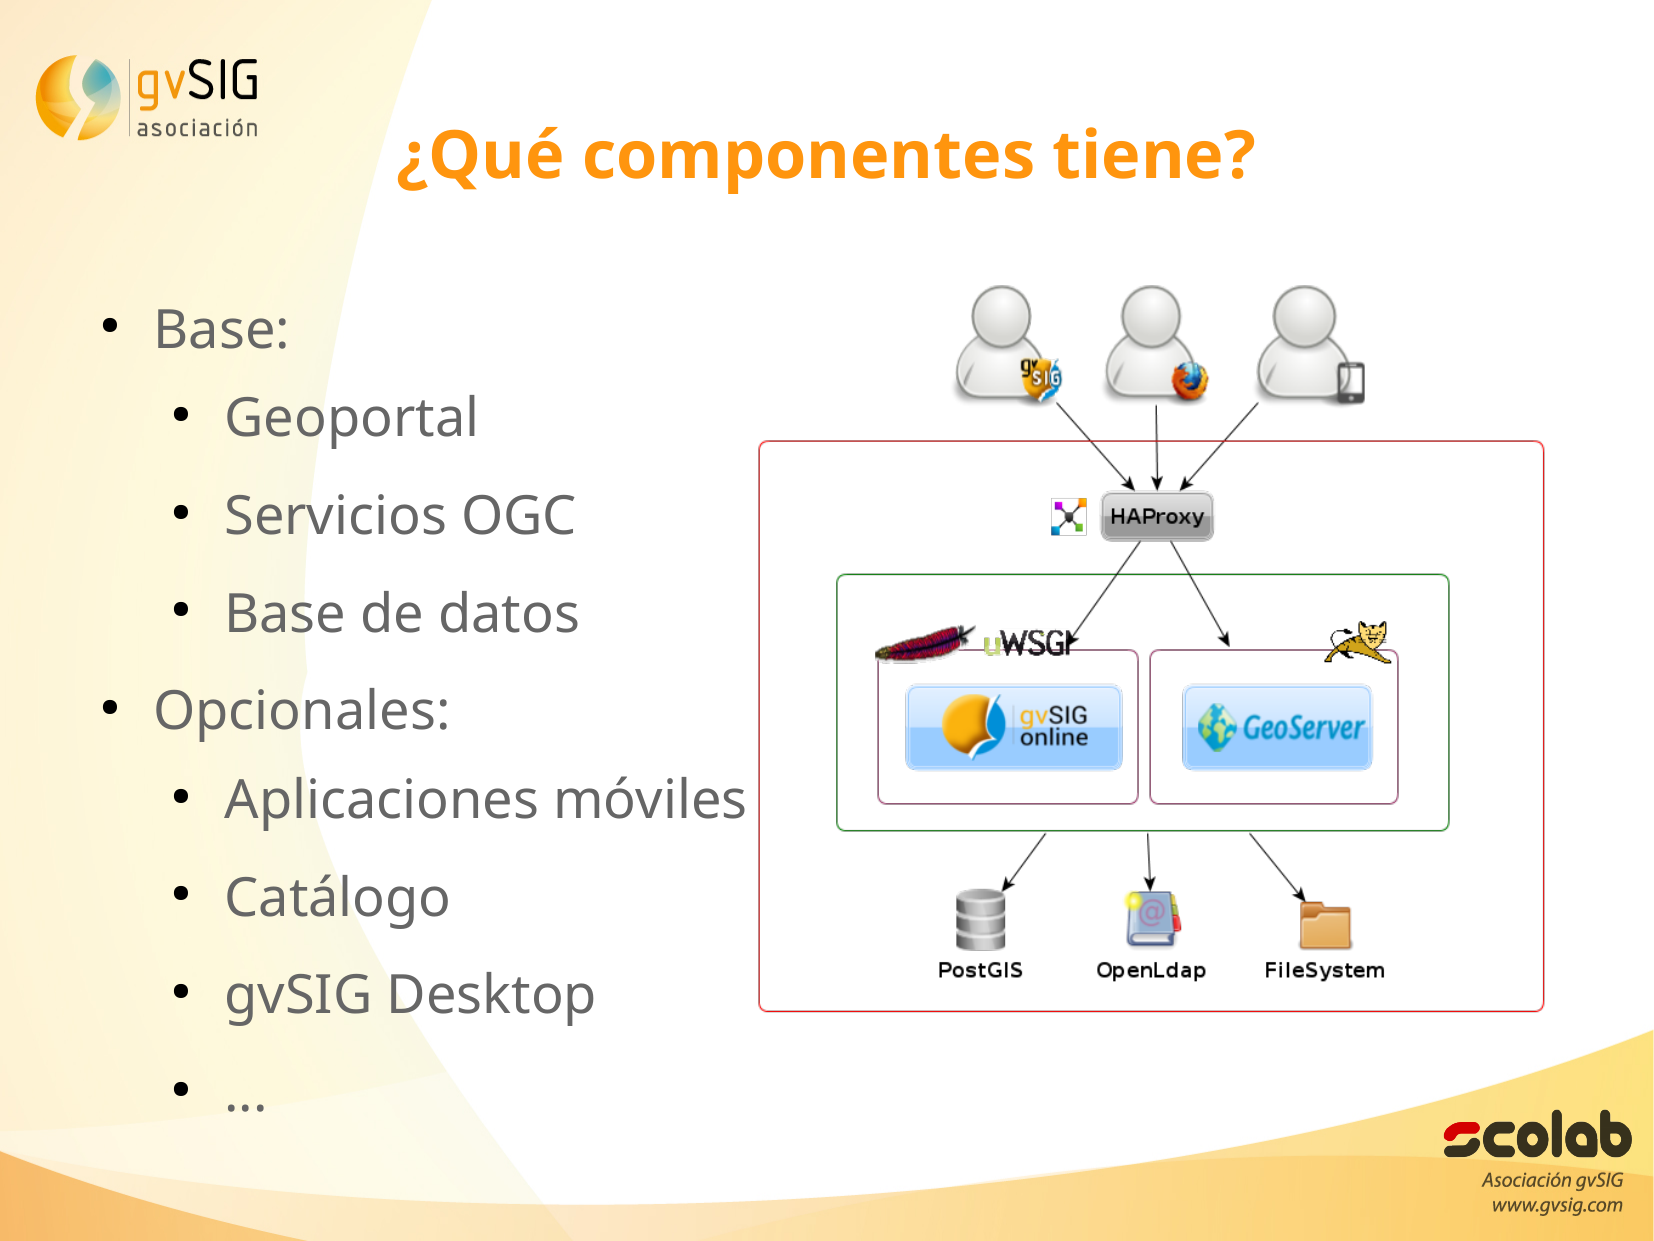

# ¿Qué componentes tiene?
Base:
Geoportal
Servicios OGC
Base de datos
Opcionales:
Aplicaciones móviles
Catálogo
gvSIG Desktop
...